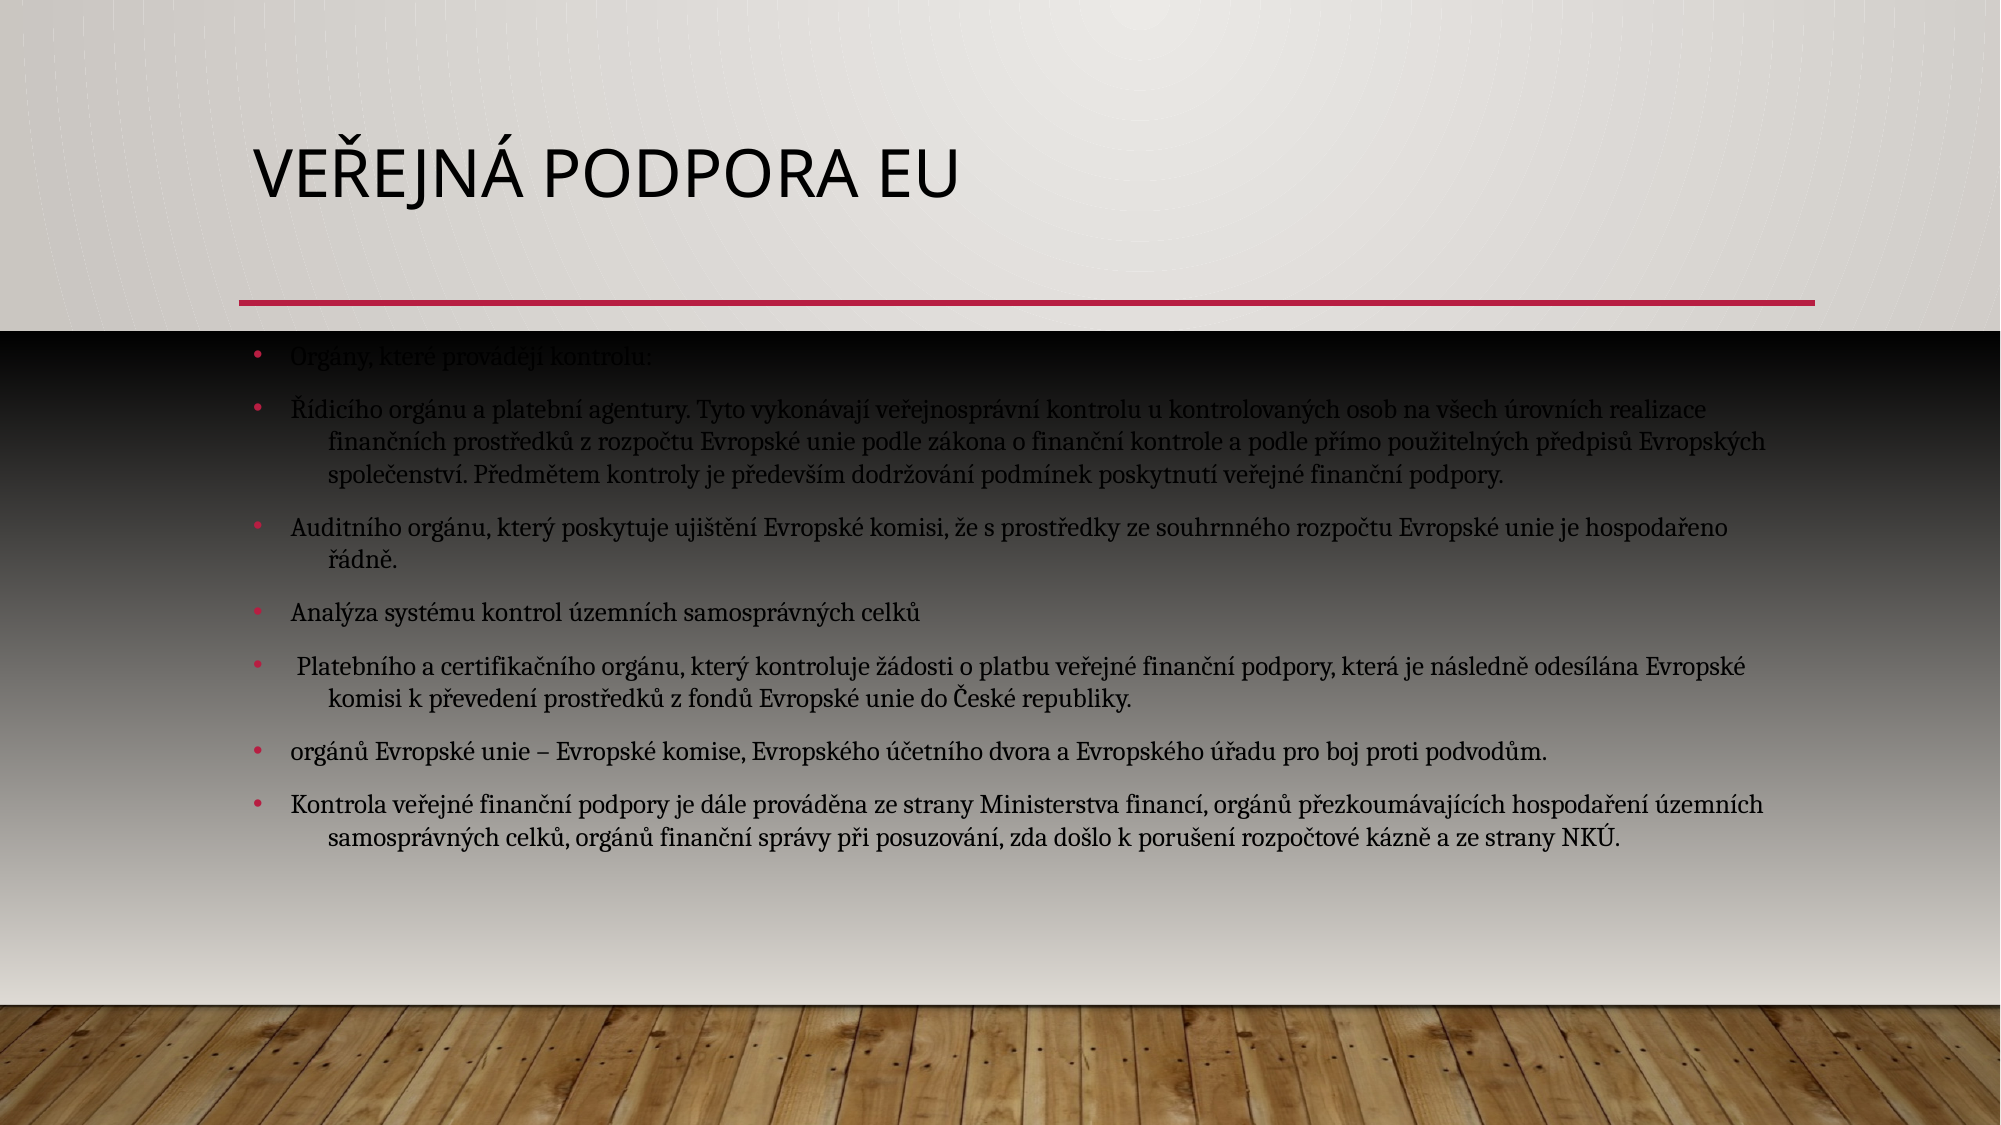

# Veřejná podpora EU
Orgány, které provádějí kontrolu:
Řídicího orgánu a platební agentury. Tyto vykonávají veřejnosprávní kontrolu u kontrolovaných osob na všech úrovních realizace finančních prostředků z rozpočtu Evropské unie podle zákona o finanční kontrole a podle přímo použitelných předpisů Evropských společenství. Předmětem kontroly je především dodržování podmínek poskytnutí veřejné finanční podpory.
Auditního orgánu, který poskytuje ujištění Evropské komisi, že s prostředky ze souhrnného rozpočtu Evropské unie je hospodařeno řádně.
Analýza systému kontrol územních samosprávných celků
 Platebního a certifikačního orgánu, který kontroluje žádosti o platbu veřejné finanční podpory, která je následně odesílána Evropské komisi k převedení prostředků z fondů Evropské unie do České republiky.
orgánů Evropské unie – Evropské komise, Evropského účetního dvora a Evropského úřadu pro boj proti podvodům.
Kontrola veřejné finanční podpory je dále prováděna ze strany Ministerstva financí, orgánů přezkoumávajících hospodaření územních samosprávných celků, orgánů finanční správy při posuzování, zda došlo k porušení rozpočtové kázně a ze strany NKÚ.